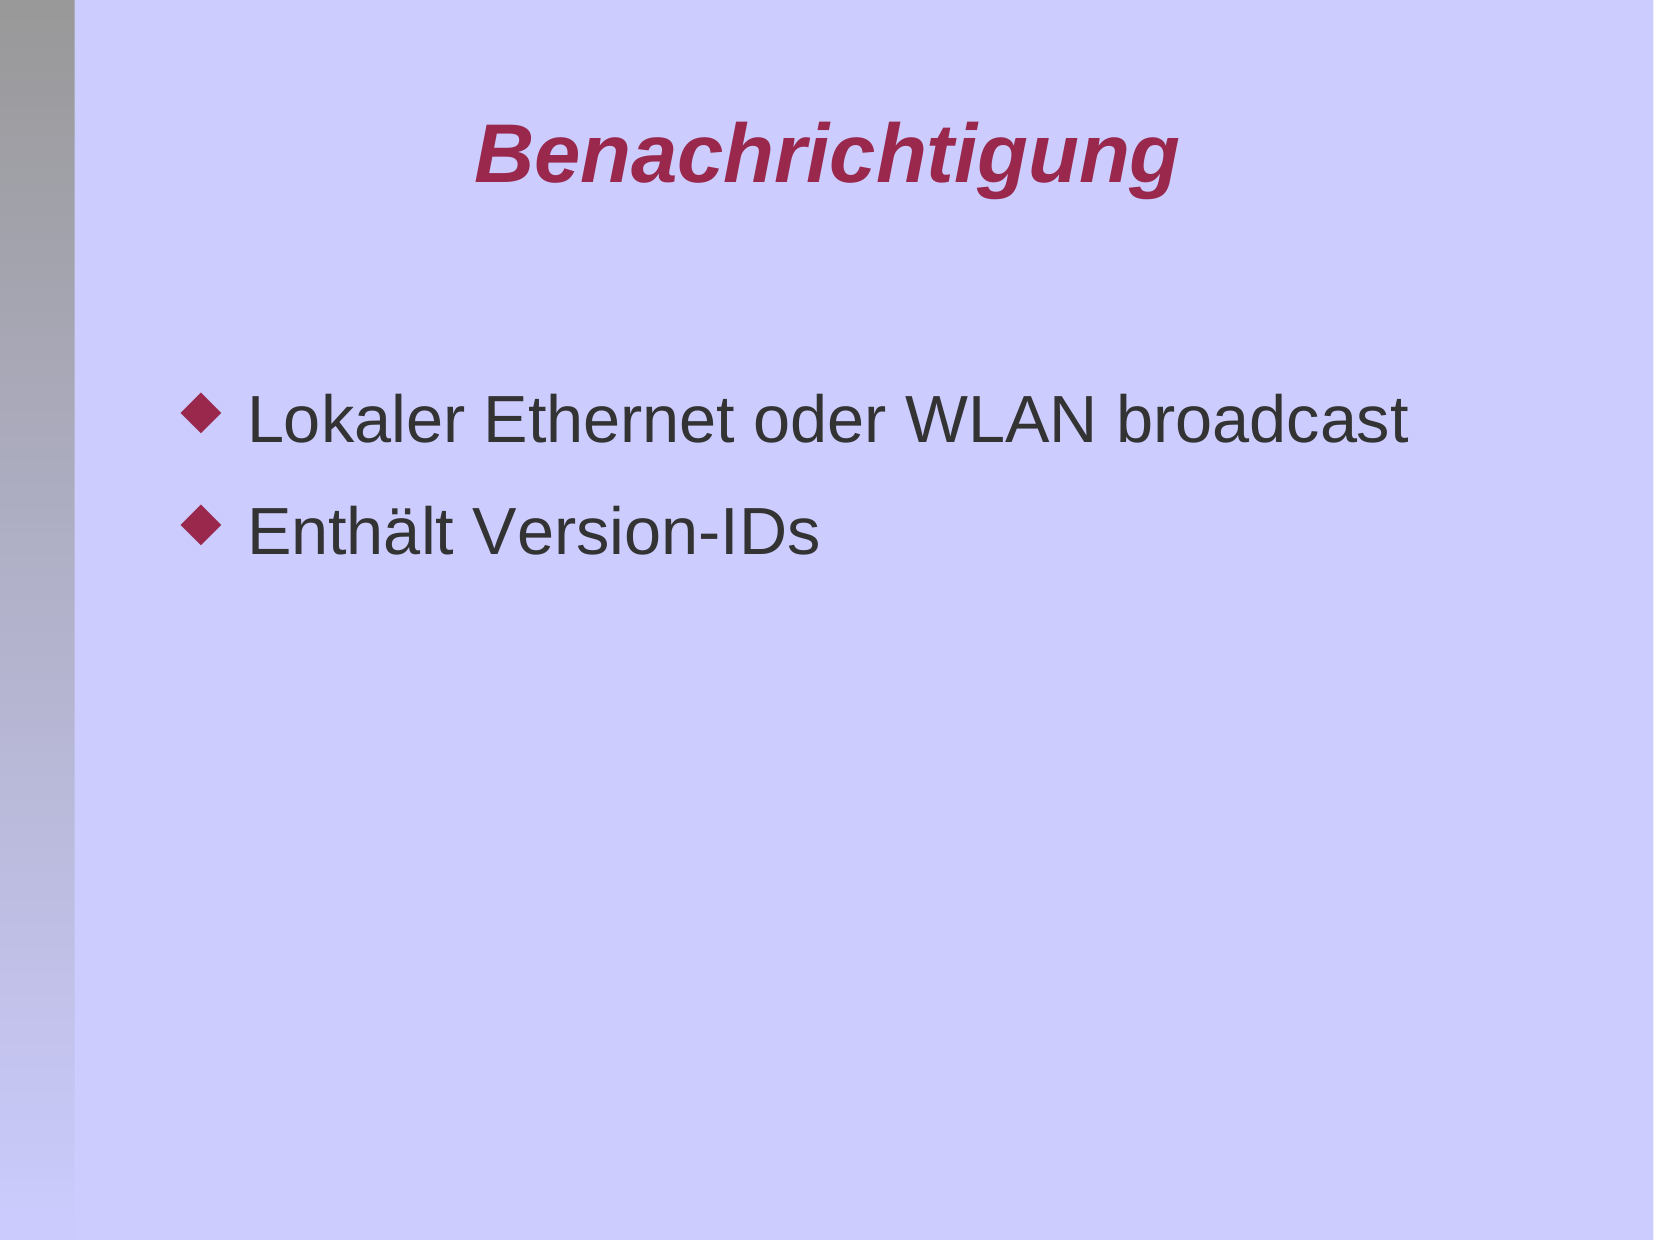

# Benachrichtigung
Lokaler Ethernet oder WLAN broadcast
Enthält Version-IDs